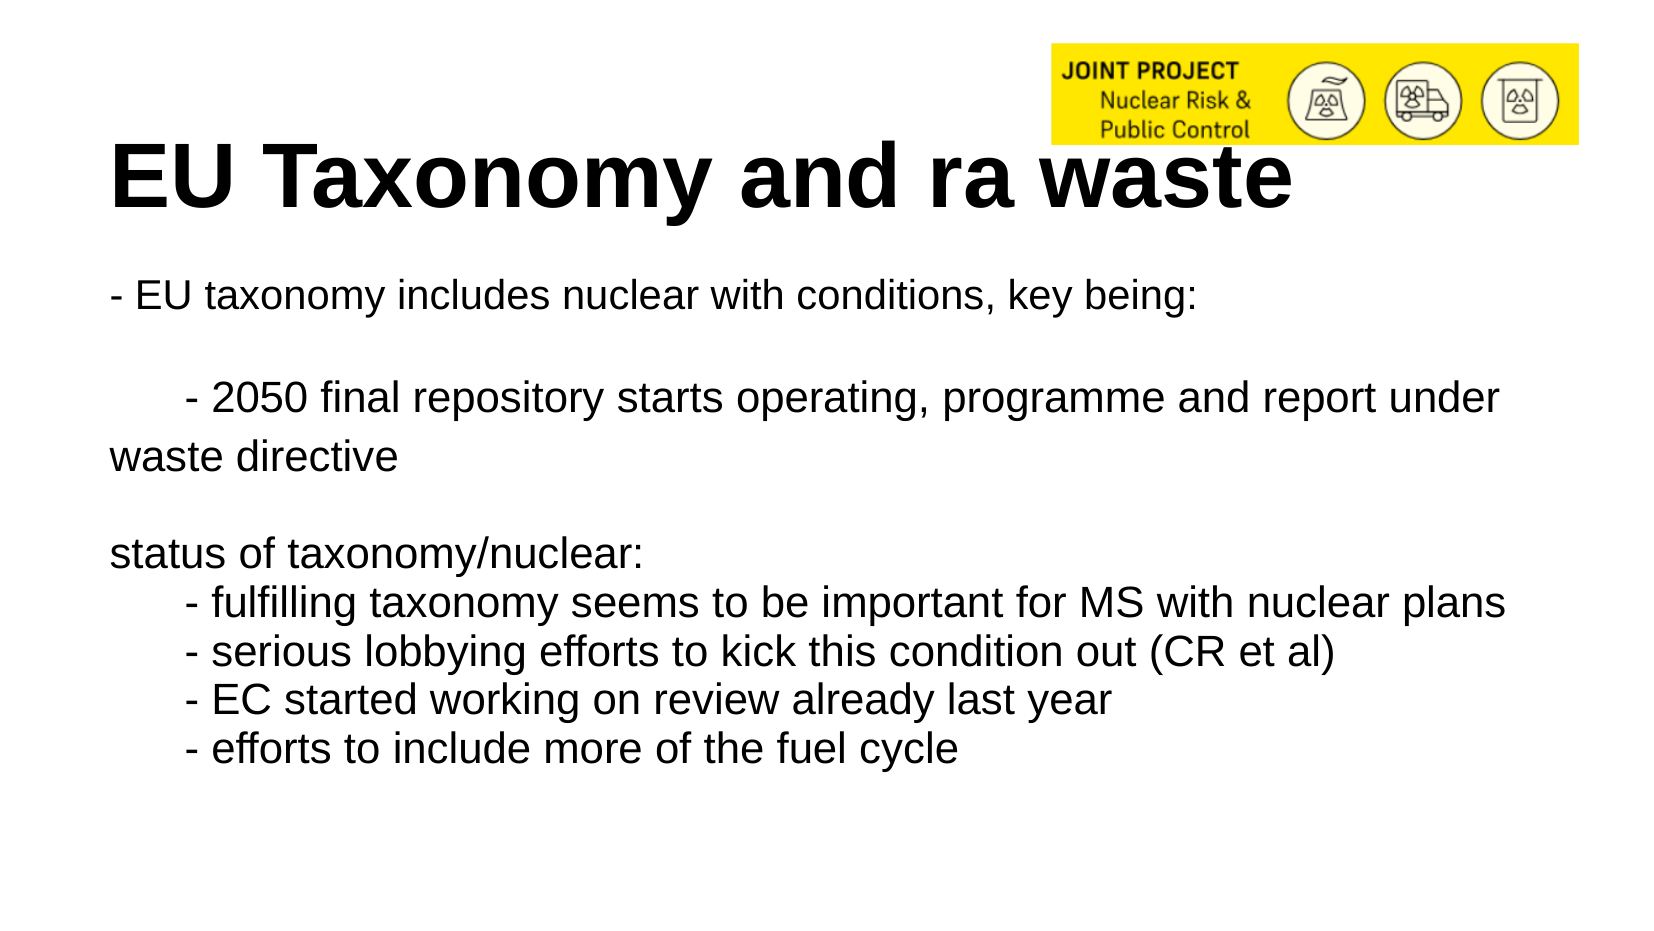

# EU Taxonomy and ra waste - EU taxonomy includes nuclear with conditions, key being: - 2050 final repository starts operating, programme and report under waste directive status of taxonomy/nuclear: - fulfilling taxonomy seems to be important for MS with nuclear plans - serious lobbying efforts to kick this condition out (CR et al) - EC started working on review already last year - efforts to include more of the fuel cycle